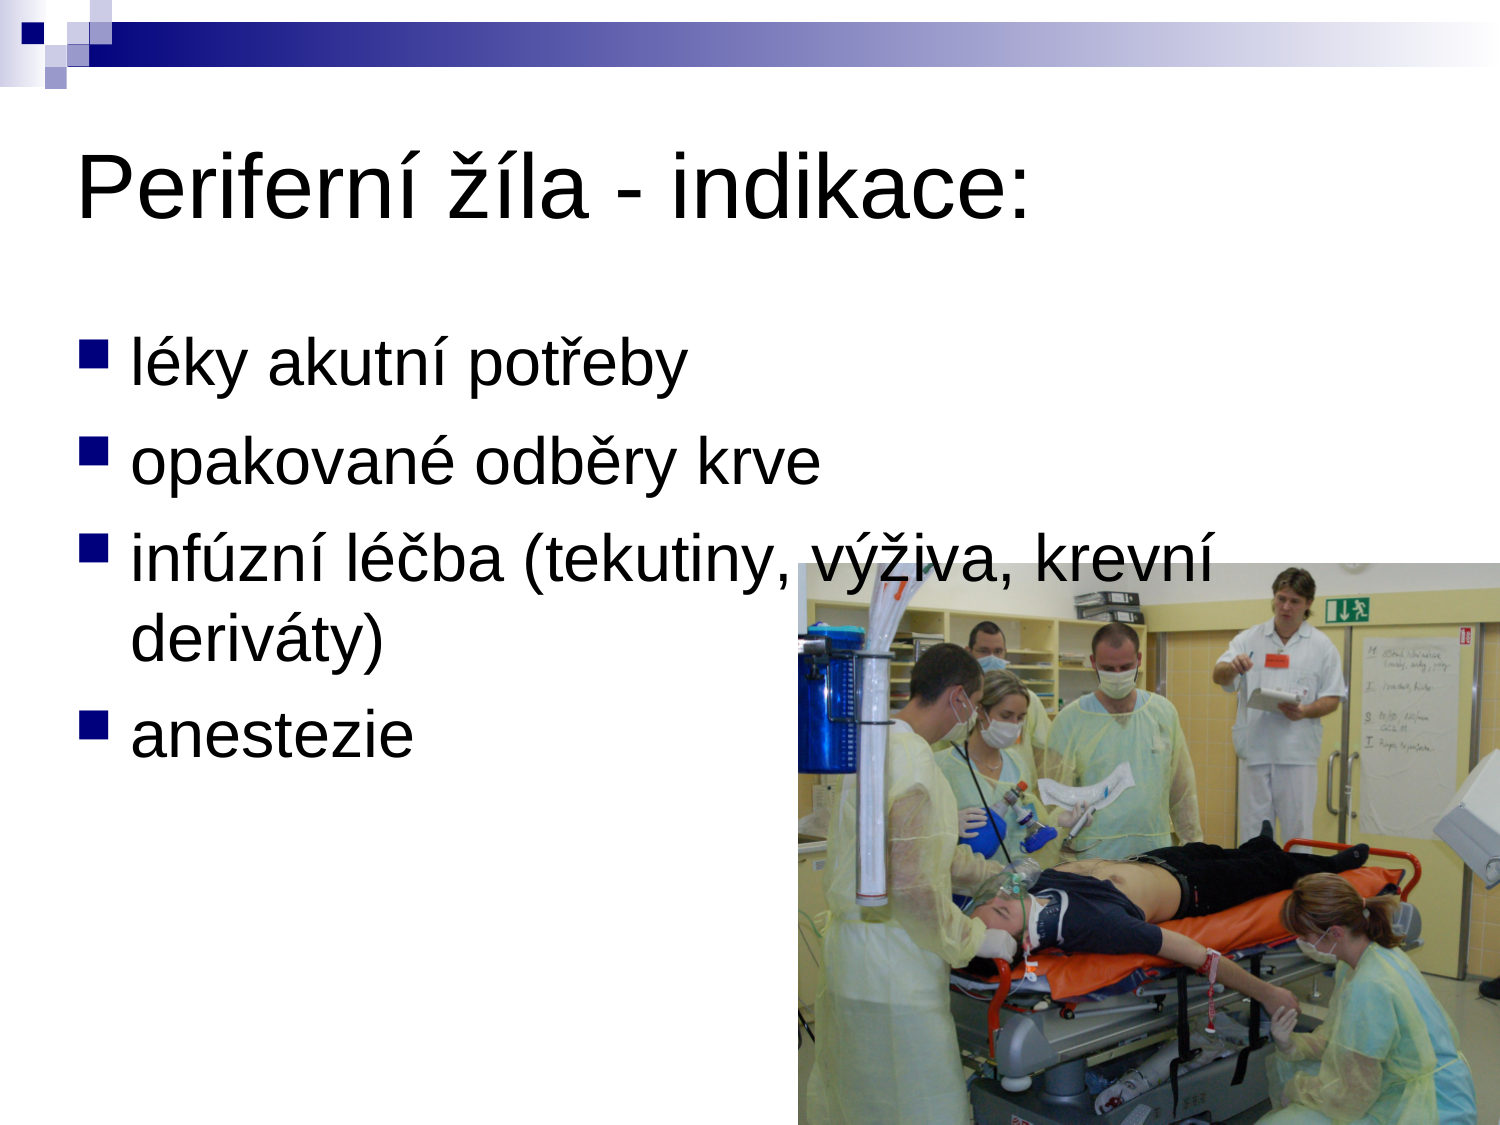

# Periferní žíla - indikace:
léky akutní potřeby
opakované odběry krve
infúzní léčba (tekutiny, výživa, krevní deriváty)
anestezie